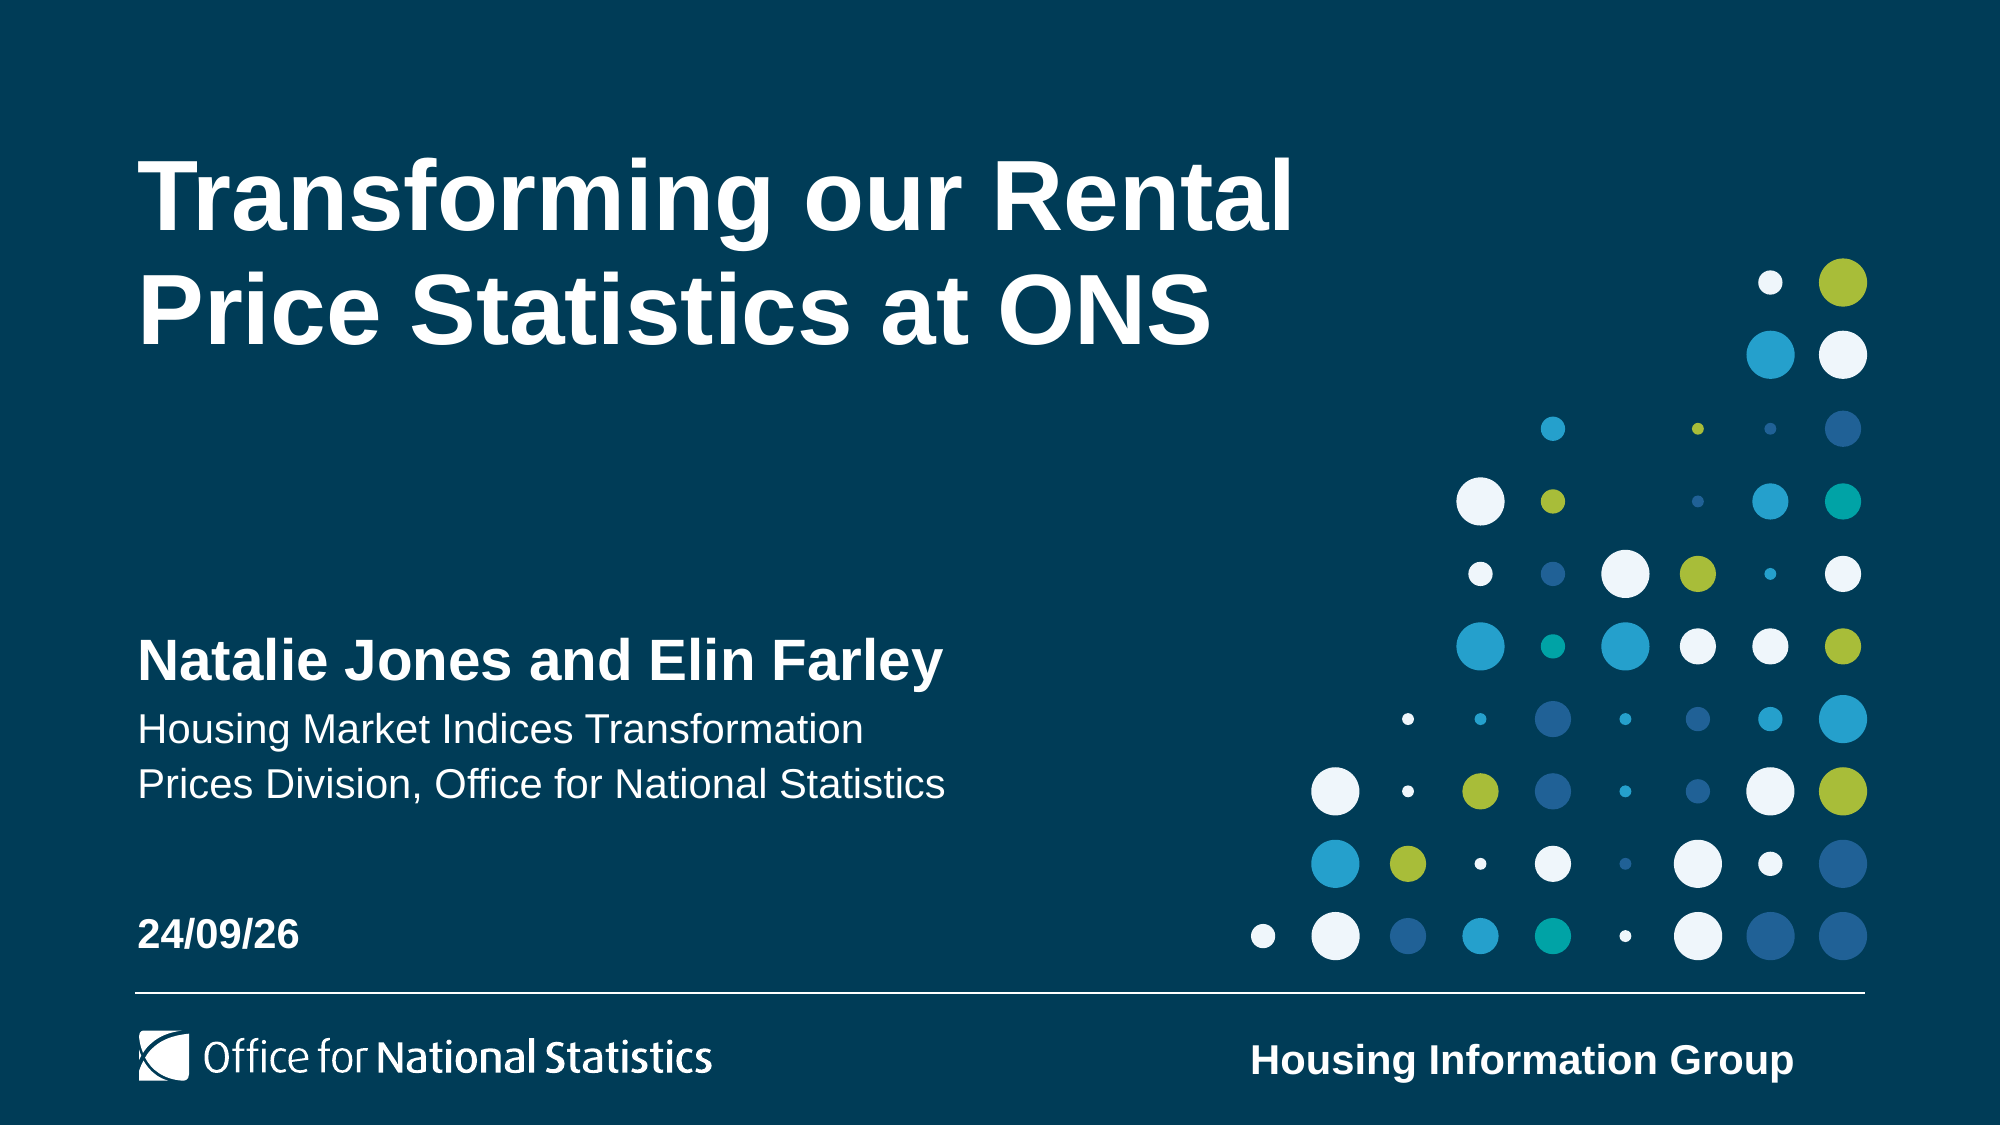

# Transforming our Rental Price Statistics at ONS
Natalie Jones and Elin Farley
Housing Market Indices Transformation
Prices Division, Office for National Statistics
Housing Information Group